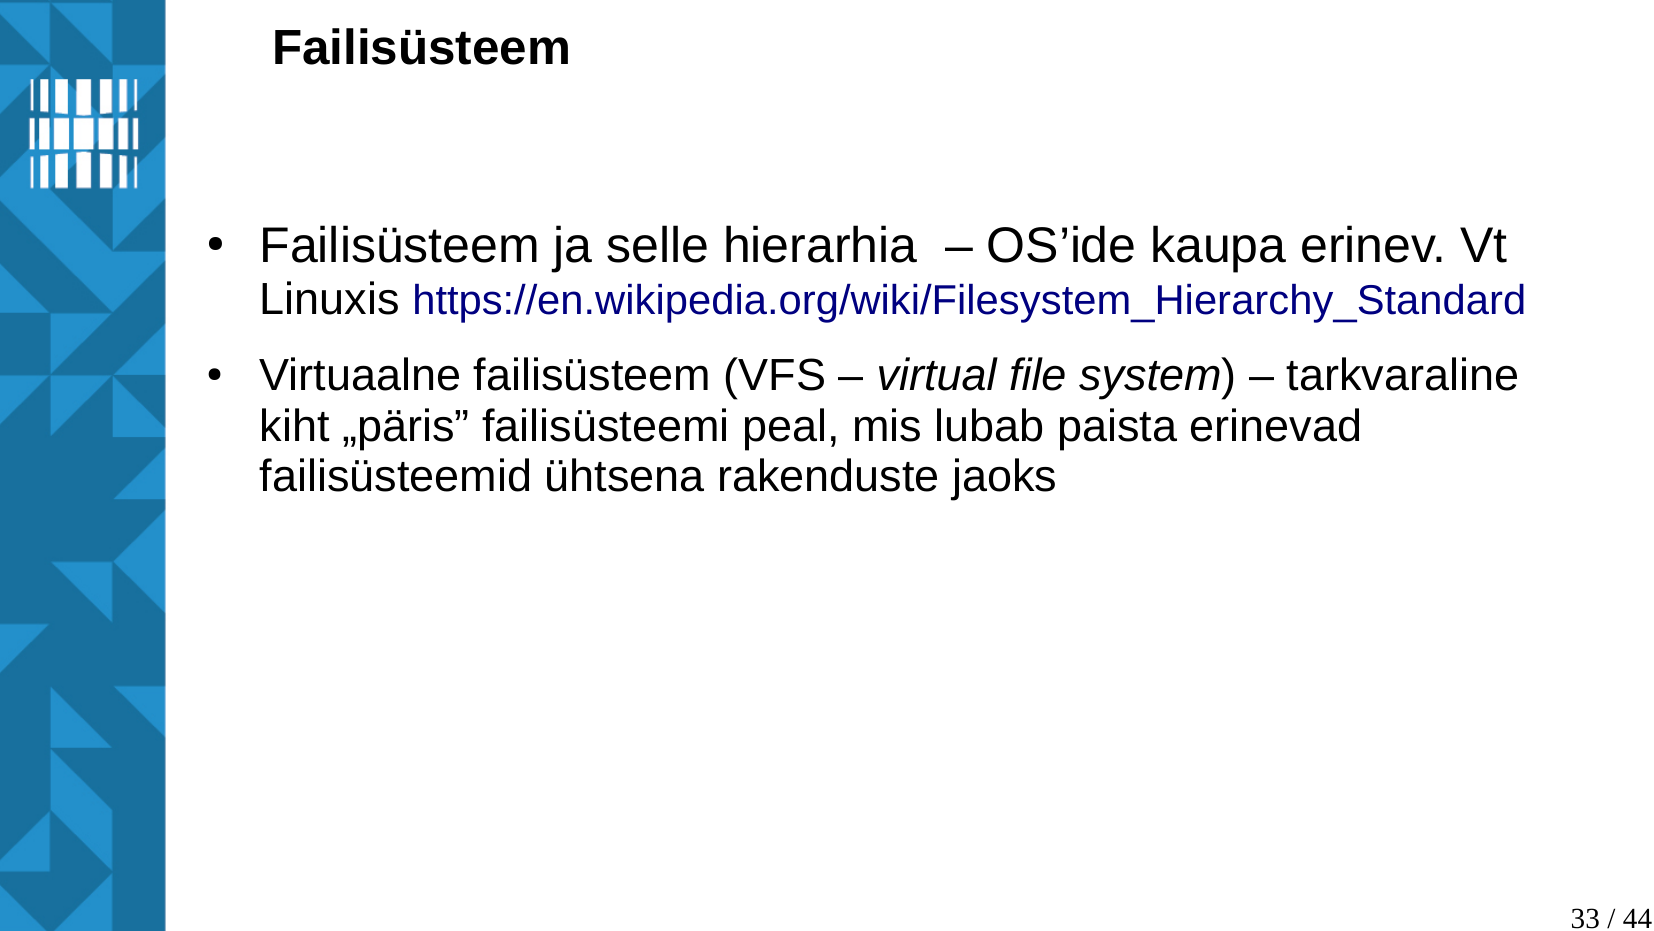

# Failisüsteem
Failisüsteem ja selle hierarhia – OS’ide kaupa erinev. Vt Linuxis https://en.wikipedia.org/wiki/Filesystem_Hierarchy_Standard
Virtuaalne failisüsteem (VFS – virtual file system) – tarkvaraline kiht „päris” failisüsteemi peal, mis lubab paista erinevad failisüsteemid ühtsena rakenduste jaoks
33